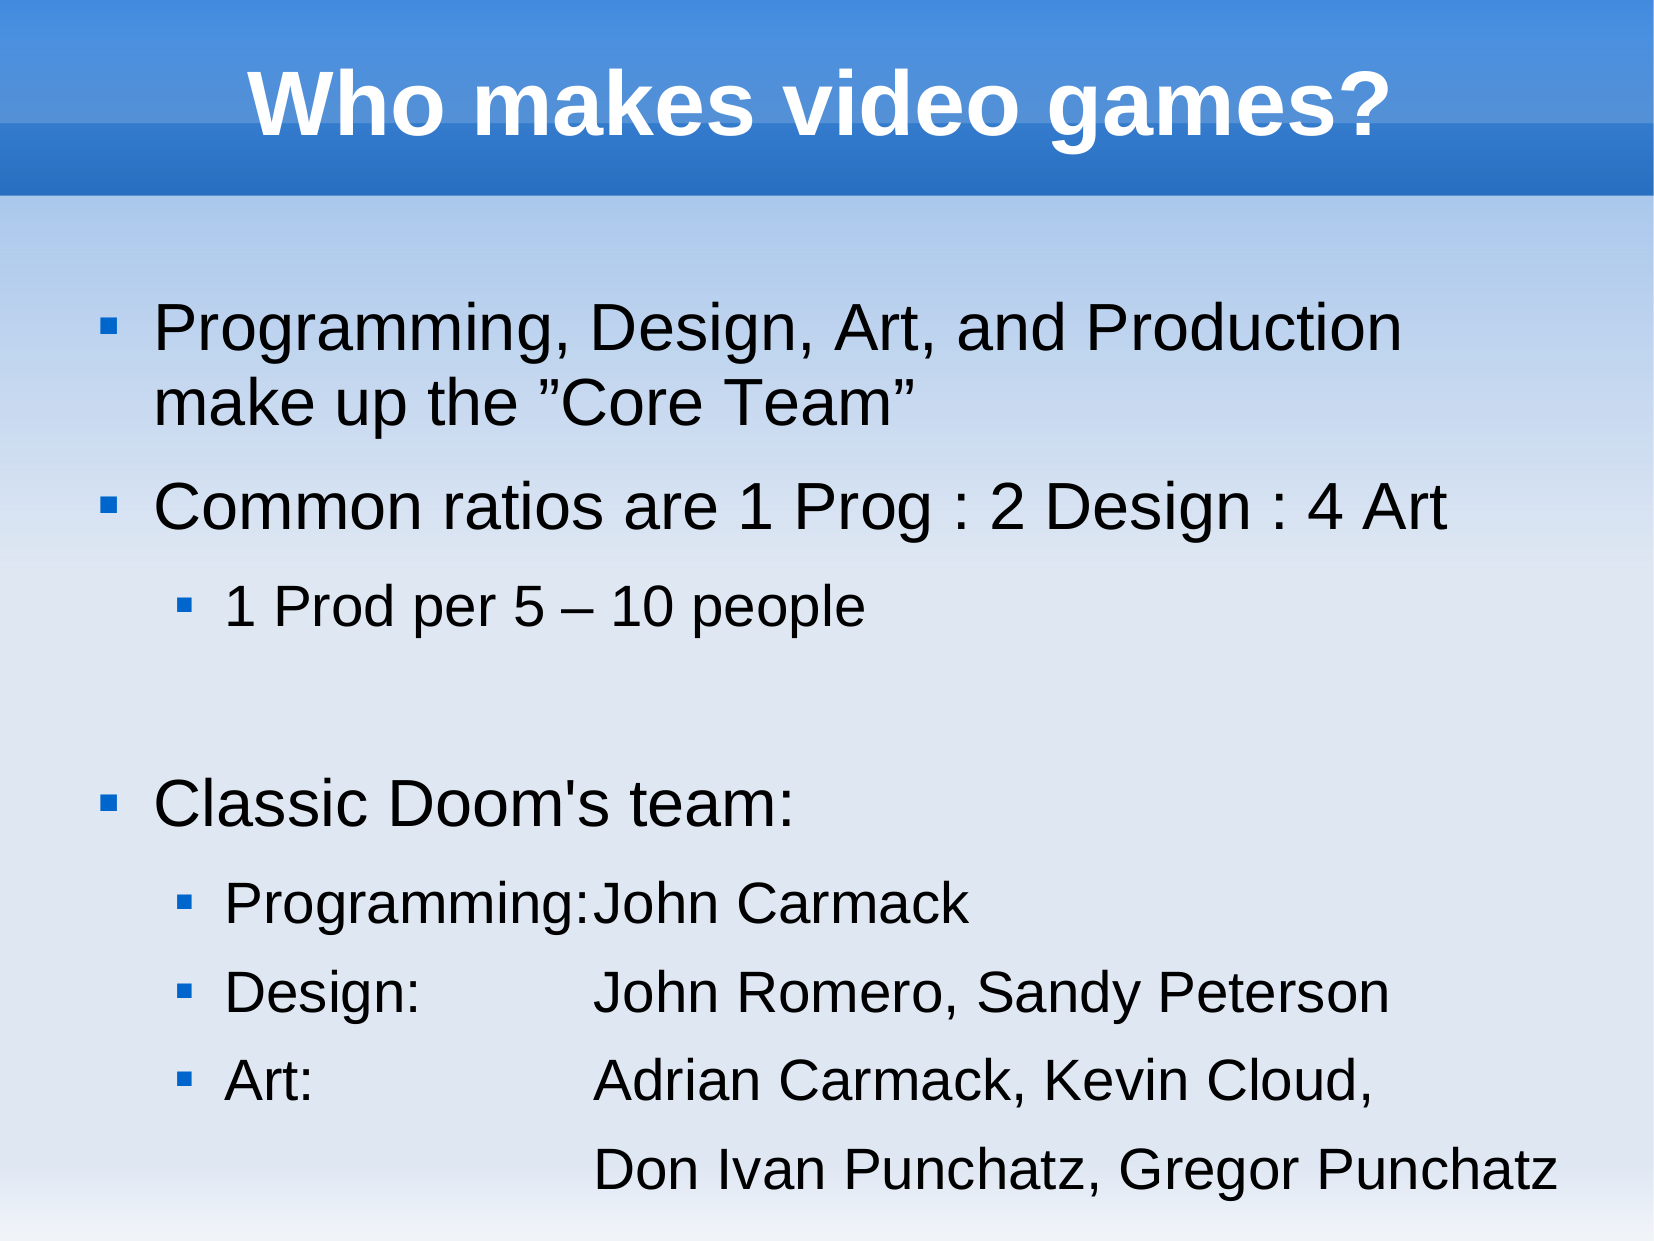

# Who makes video games?
Programming, Design, Art, and Production make up the ”Core Team”
Common ratios are 1 Prog : 2 Design : 4 Art
1 Prod per 5 – 10 people
Classic Doom's team:
Programming:	John Carmack
Design:			John Romero, Sandy Peterson
Art:				Adrian Carmack, Kevin Cloud,
 					Don Ivan Punchatz, Gregor Punchatz